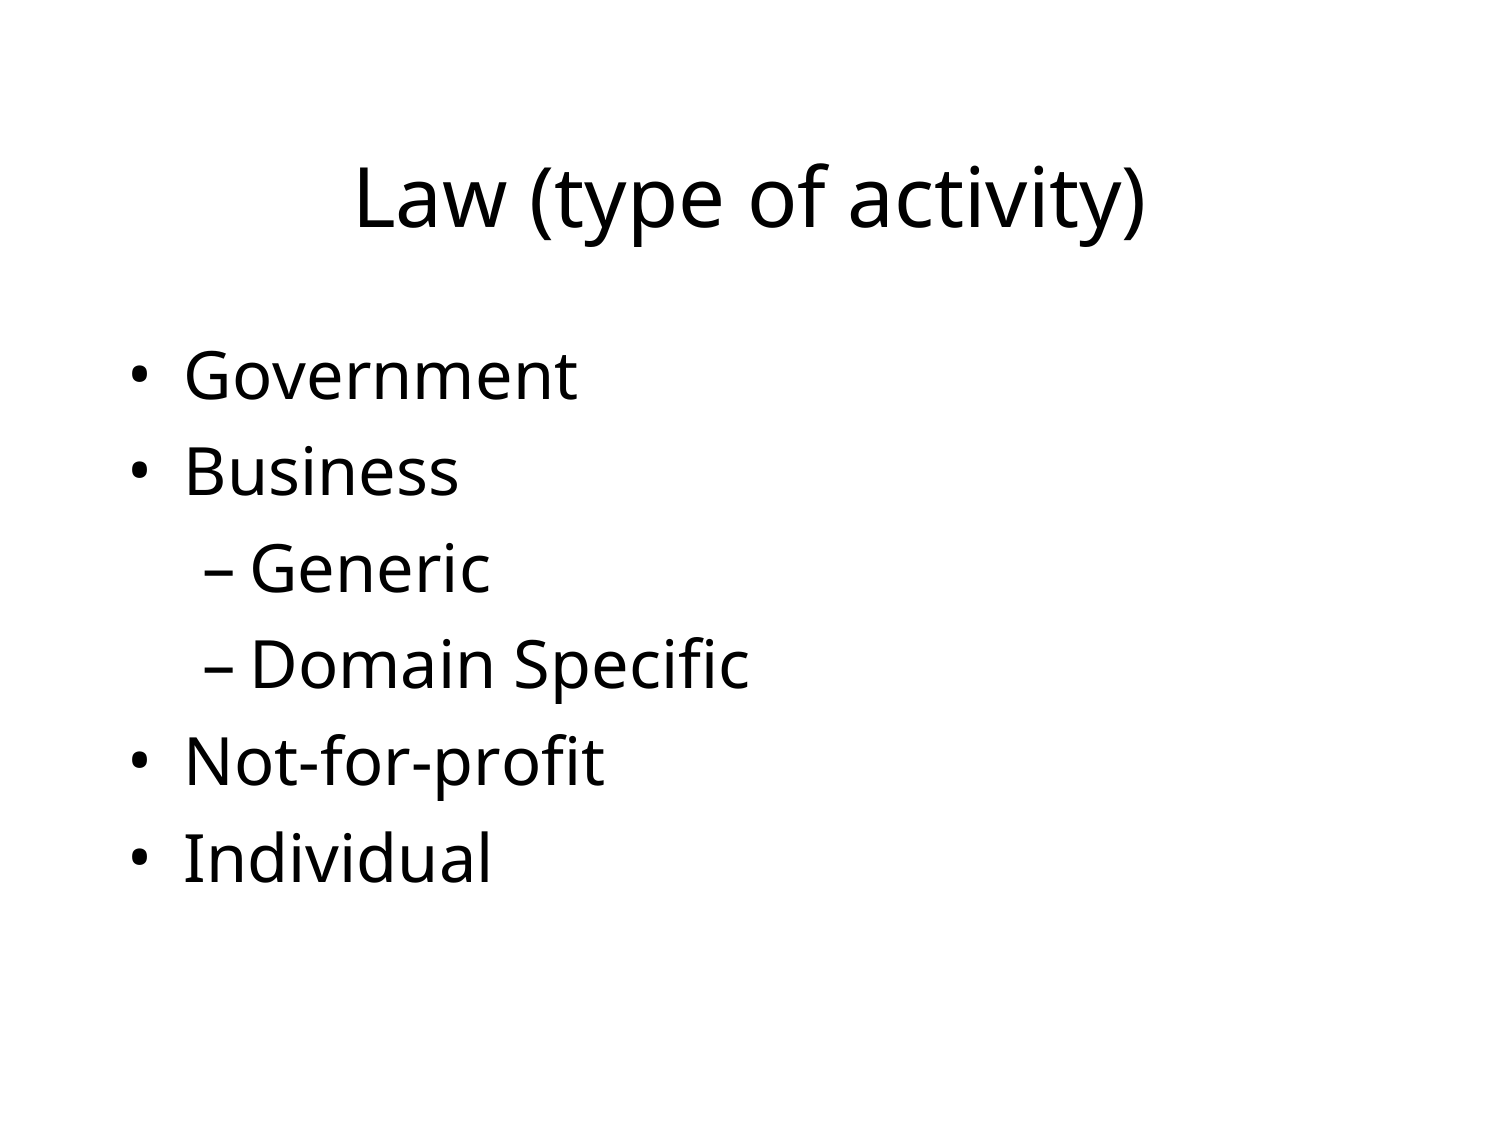

# Law (type of activity)
Government
Business
Generic
Domain Specific
Not-for-profit
Individual